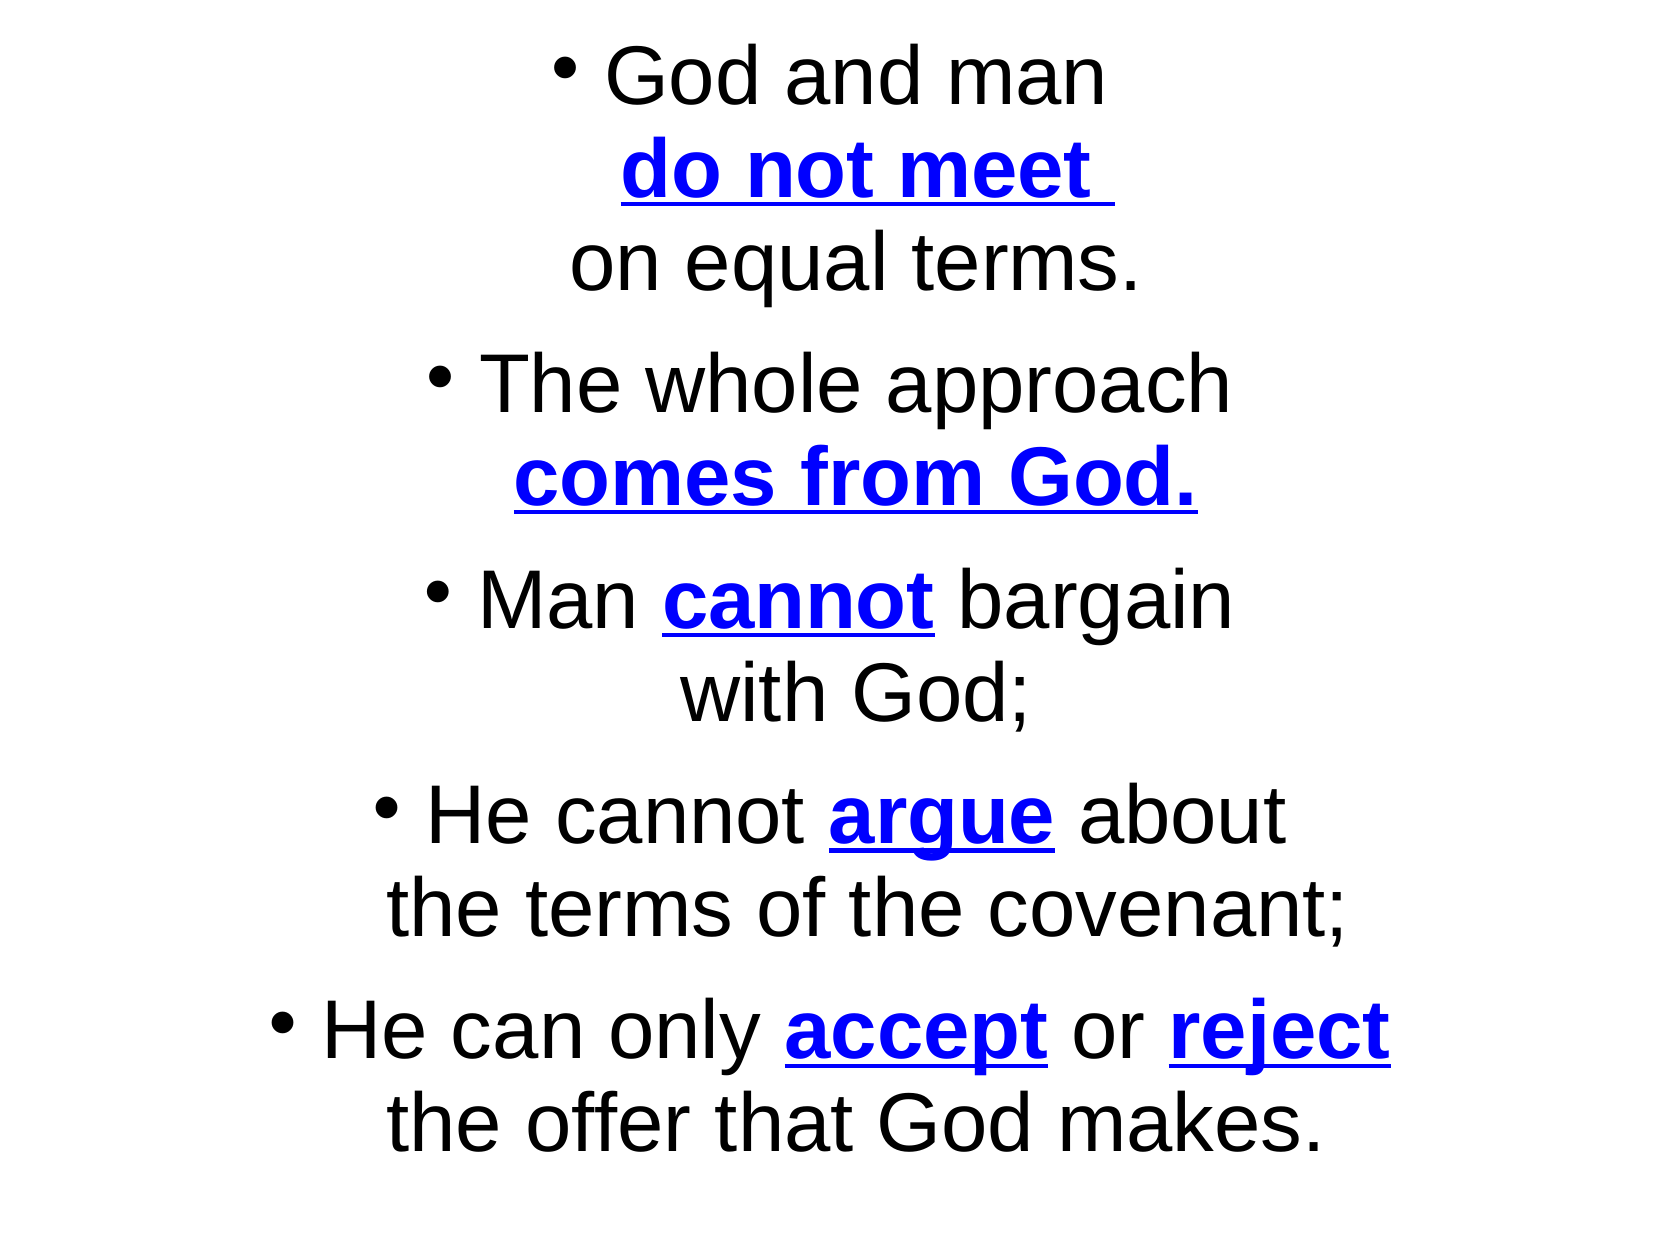

# God and man do not meet on equal terms.
The whole approach
comes from God.
Man cannot bargain
with God;
He cannot argue about
the terms of the covenant;
He can only accept or reject
the offer that God makes.
26